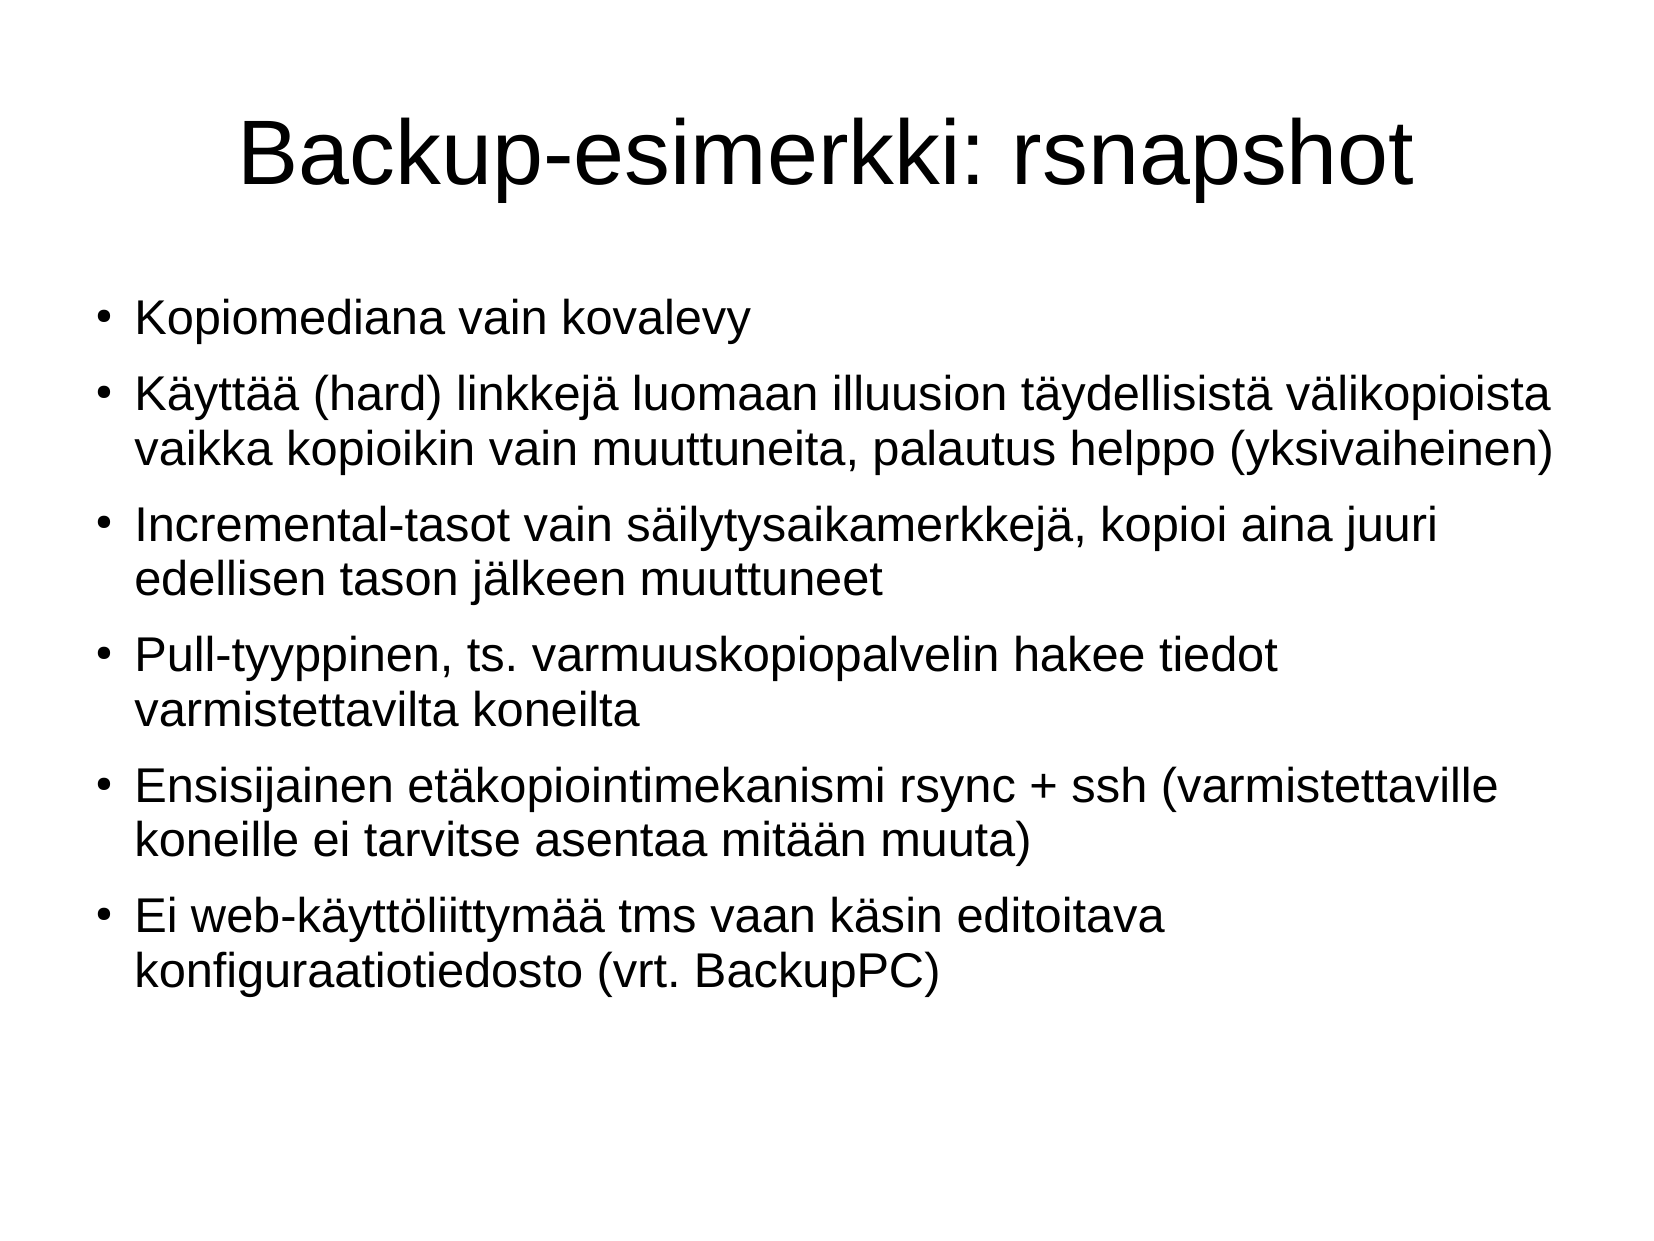

# Backup-esimerkki: rsnapshot
Kopiomediana vain kovalevy
Käyttää (hard) linkkejä luomaan illuusion täydellisistä välikopioista vaikka kopioikin vain muuttuneita, palautus helppo (yksivaiheinen)
Incremental-tasot vain säilytysaikamerkkejä, kopioi aina juuri edellisen tason jälkeen muuttuneet
Pull-tyyppinen, ts. varmuuskopiopalvelin hakee tiedot varmistettavilta koneilta
Ensisijainen etäkopiointimekanismi rsync + ssh (varmistettaville koneille ei tarvitse asentaa mitään muuta)
Ei web-käyttöliittymää tms vaan käsin editoitava konfiguraatiotiedosto (vrt. BackupPC)